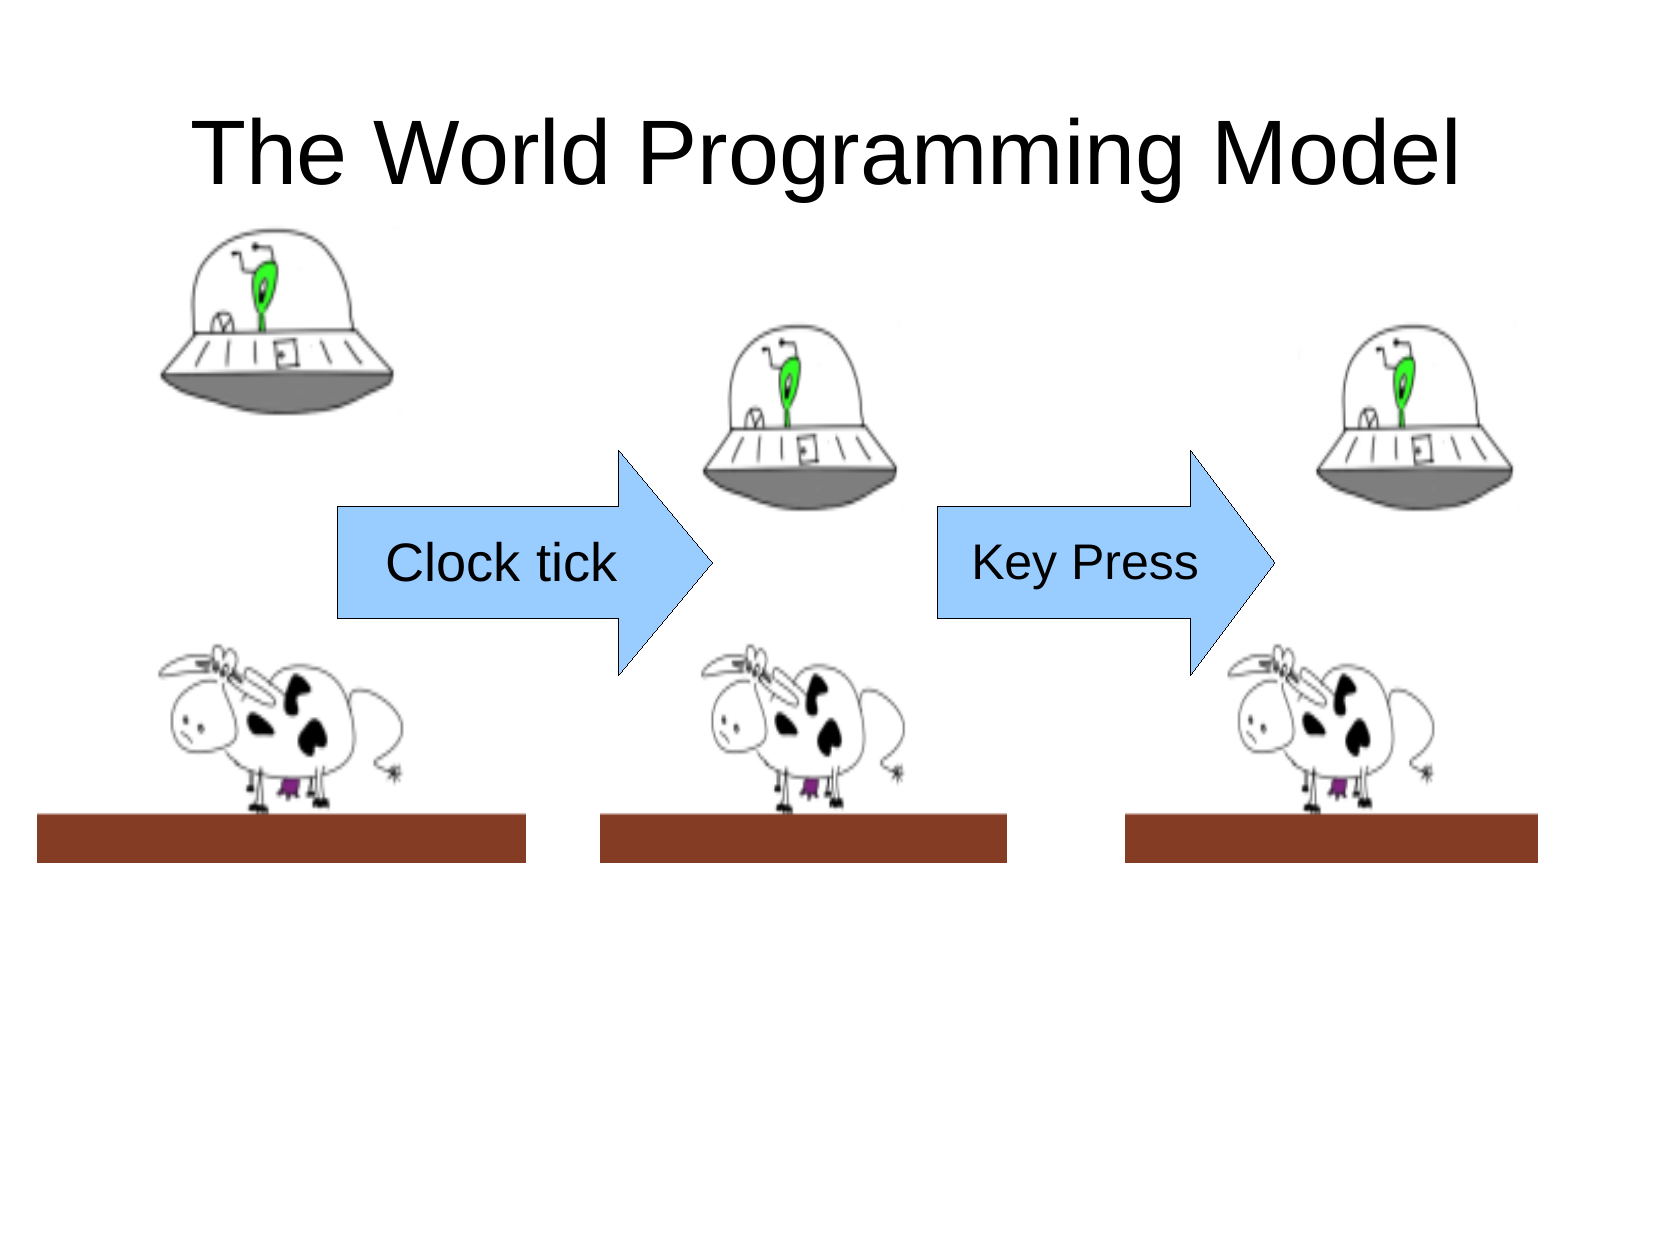

# The World Programming Model
Clock tick
Key Press